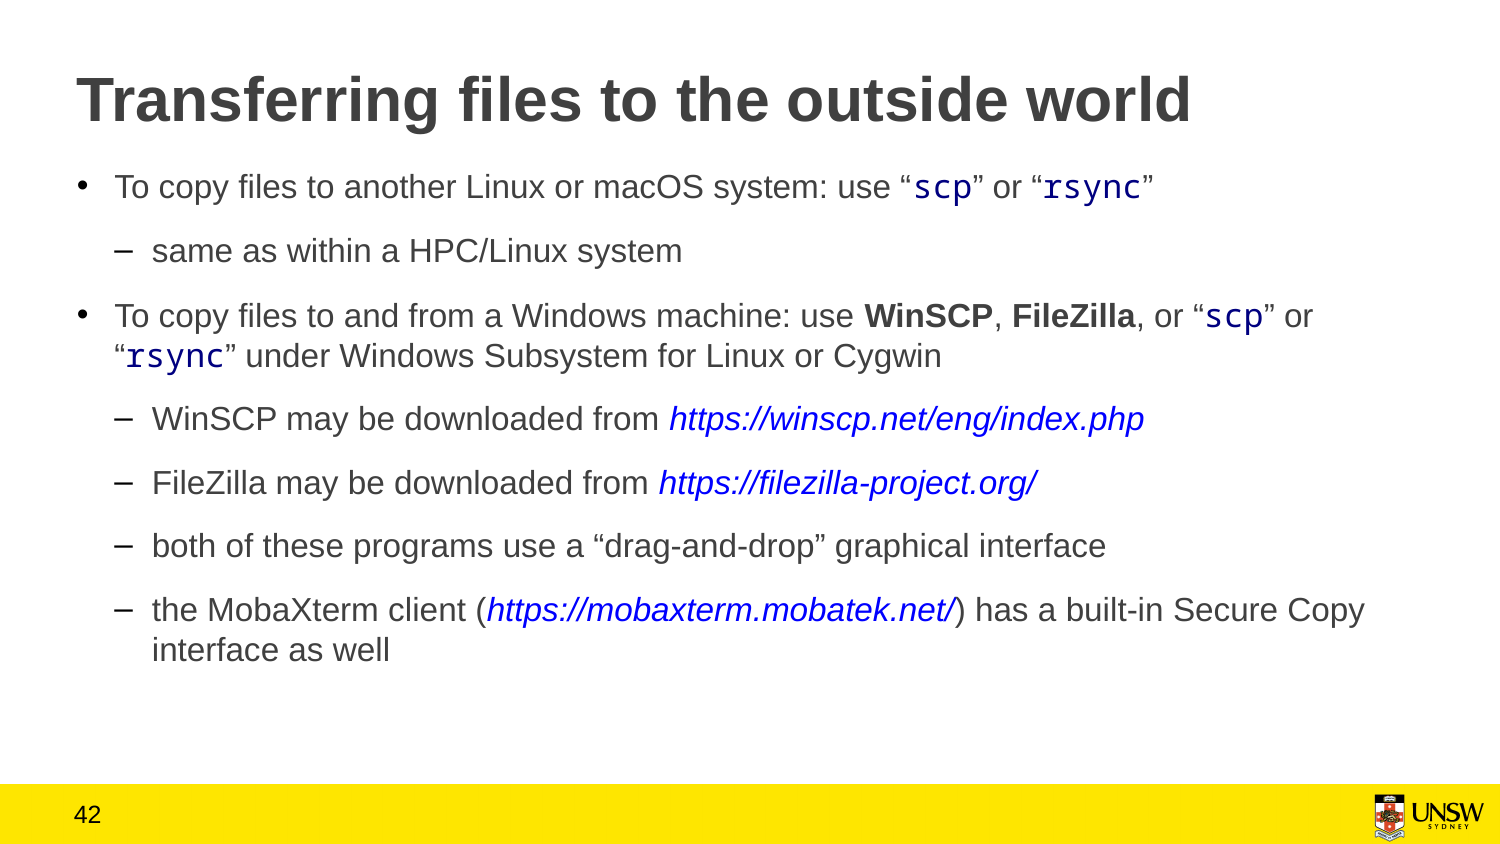

# Transferring files to the outside world
To copy files to another Linux or macOS system: use “scp” or “rsync”
same as within a HPC/Linux system
To copy files to and from a Windows machine: use WinSCP, FileZilla, or “scp” or “rsync” under Windows Subsystem for Linux or Cygwin
WinSCP may be downloaded from https://winscp.net/eng/index.php
FileZilla may be downloaded from https://filezilla-project.org/
both of these programs use a “drag-and-drop” graphical interface
the MobaXterm client (https://mobaxterm.mobatek.net/) has a built-in Secure Copy interface as well